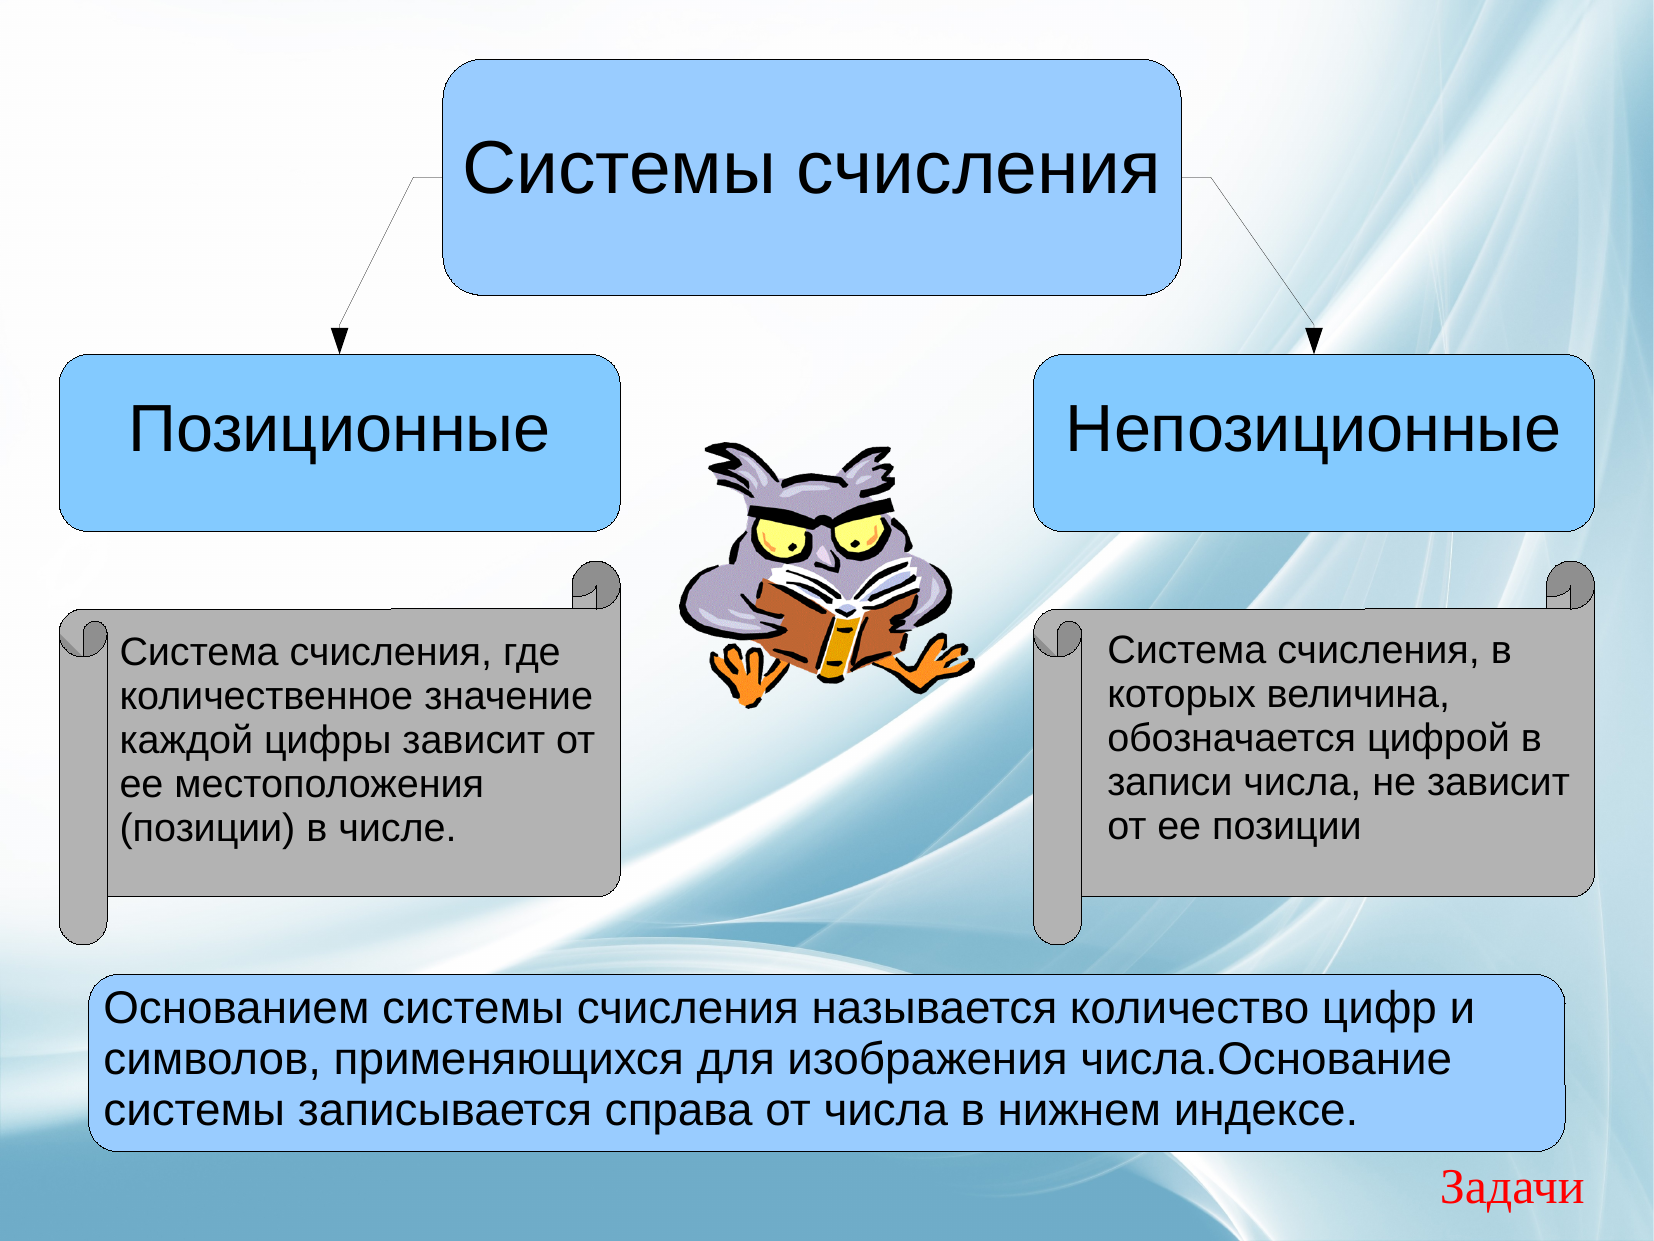

Системы счисления
Позиционные
Непозиционные
Система счисления, в которых величина, обозначается цифрой в записи числа, не зависит от ее позиции
Система счисления, где количественное значение каждой цифры зависит от ее местоположения (позиции) в числе.
Основанием системы счисления называется количество цифр и символов, применяющихся для изображения числа.Основание системы записывается справа от числа в нижнем индексе.
Задачи